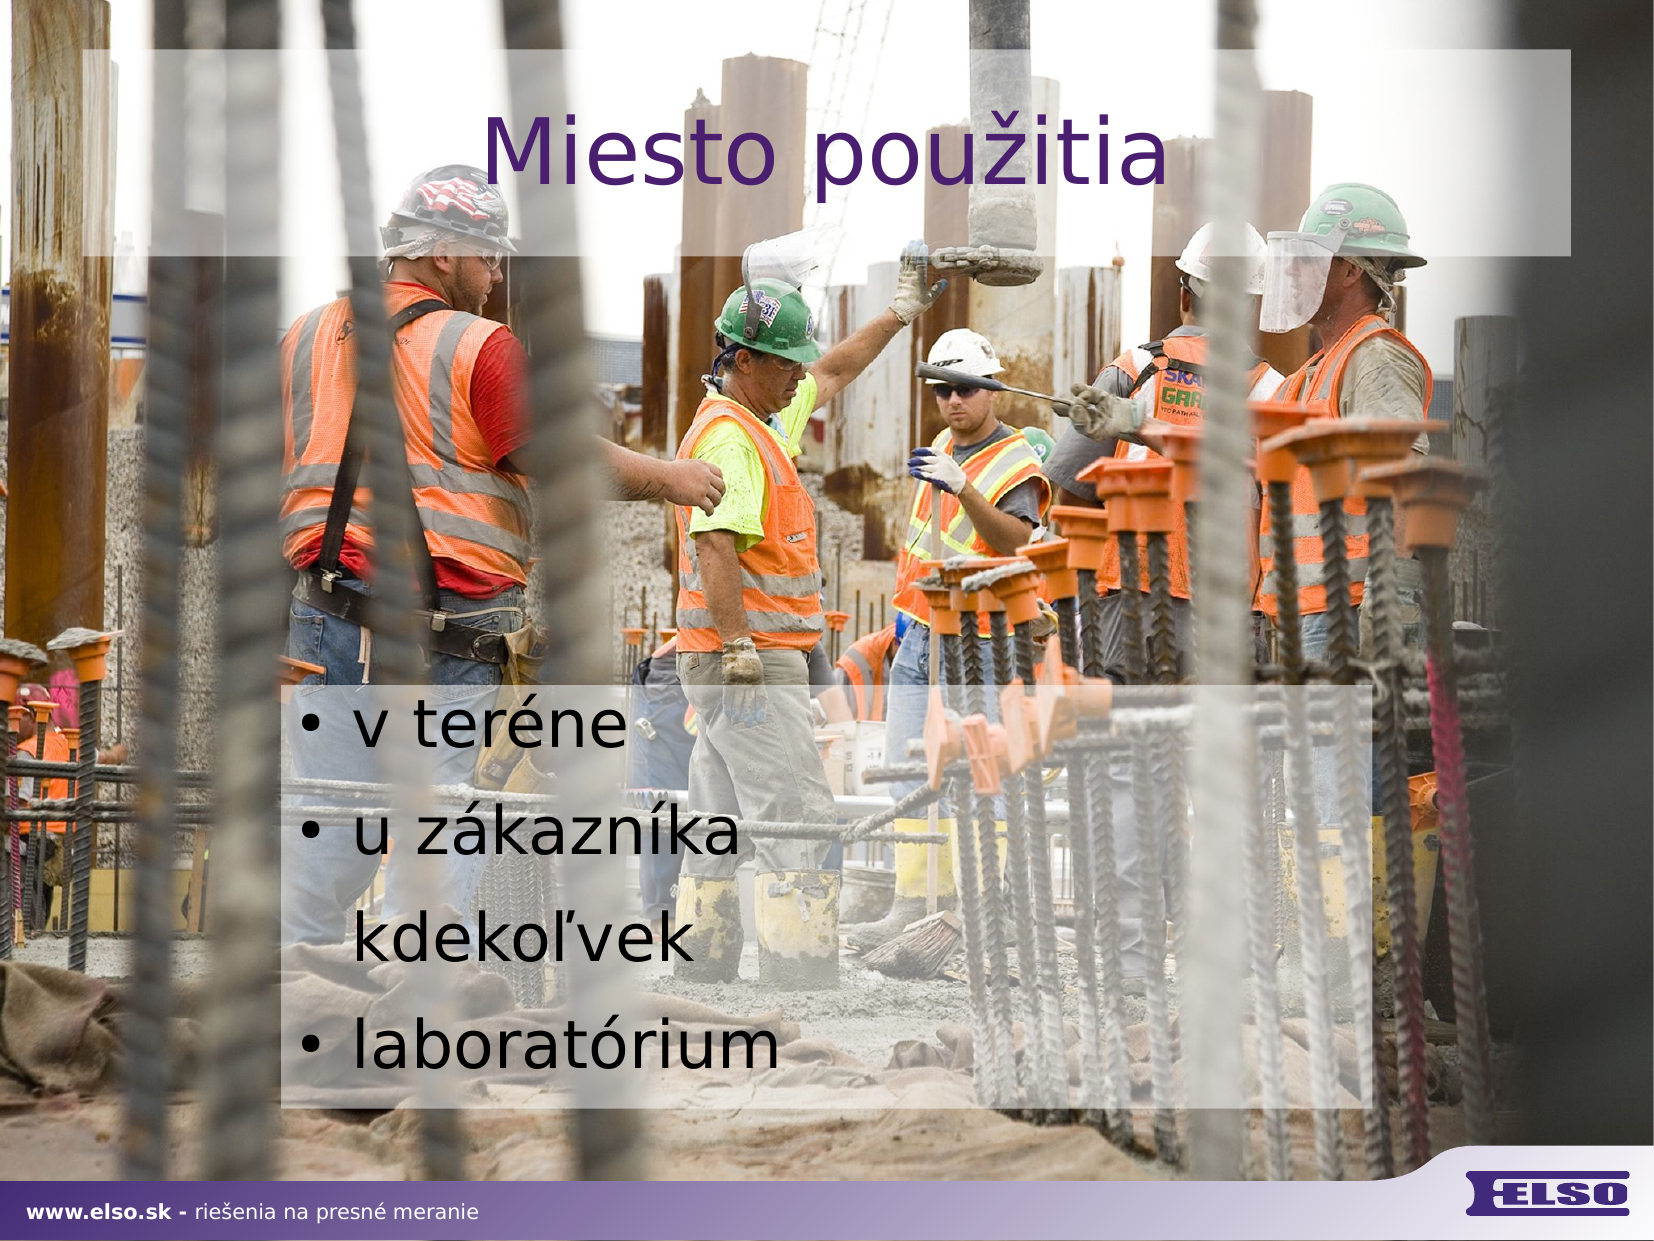

# Miesto použitia
v teréne
u zákazníka
kdekoľvek
laboratórium